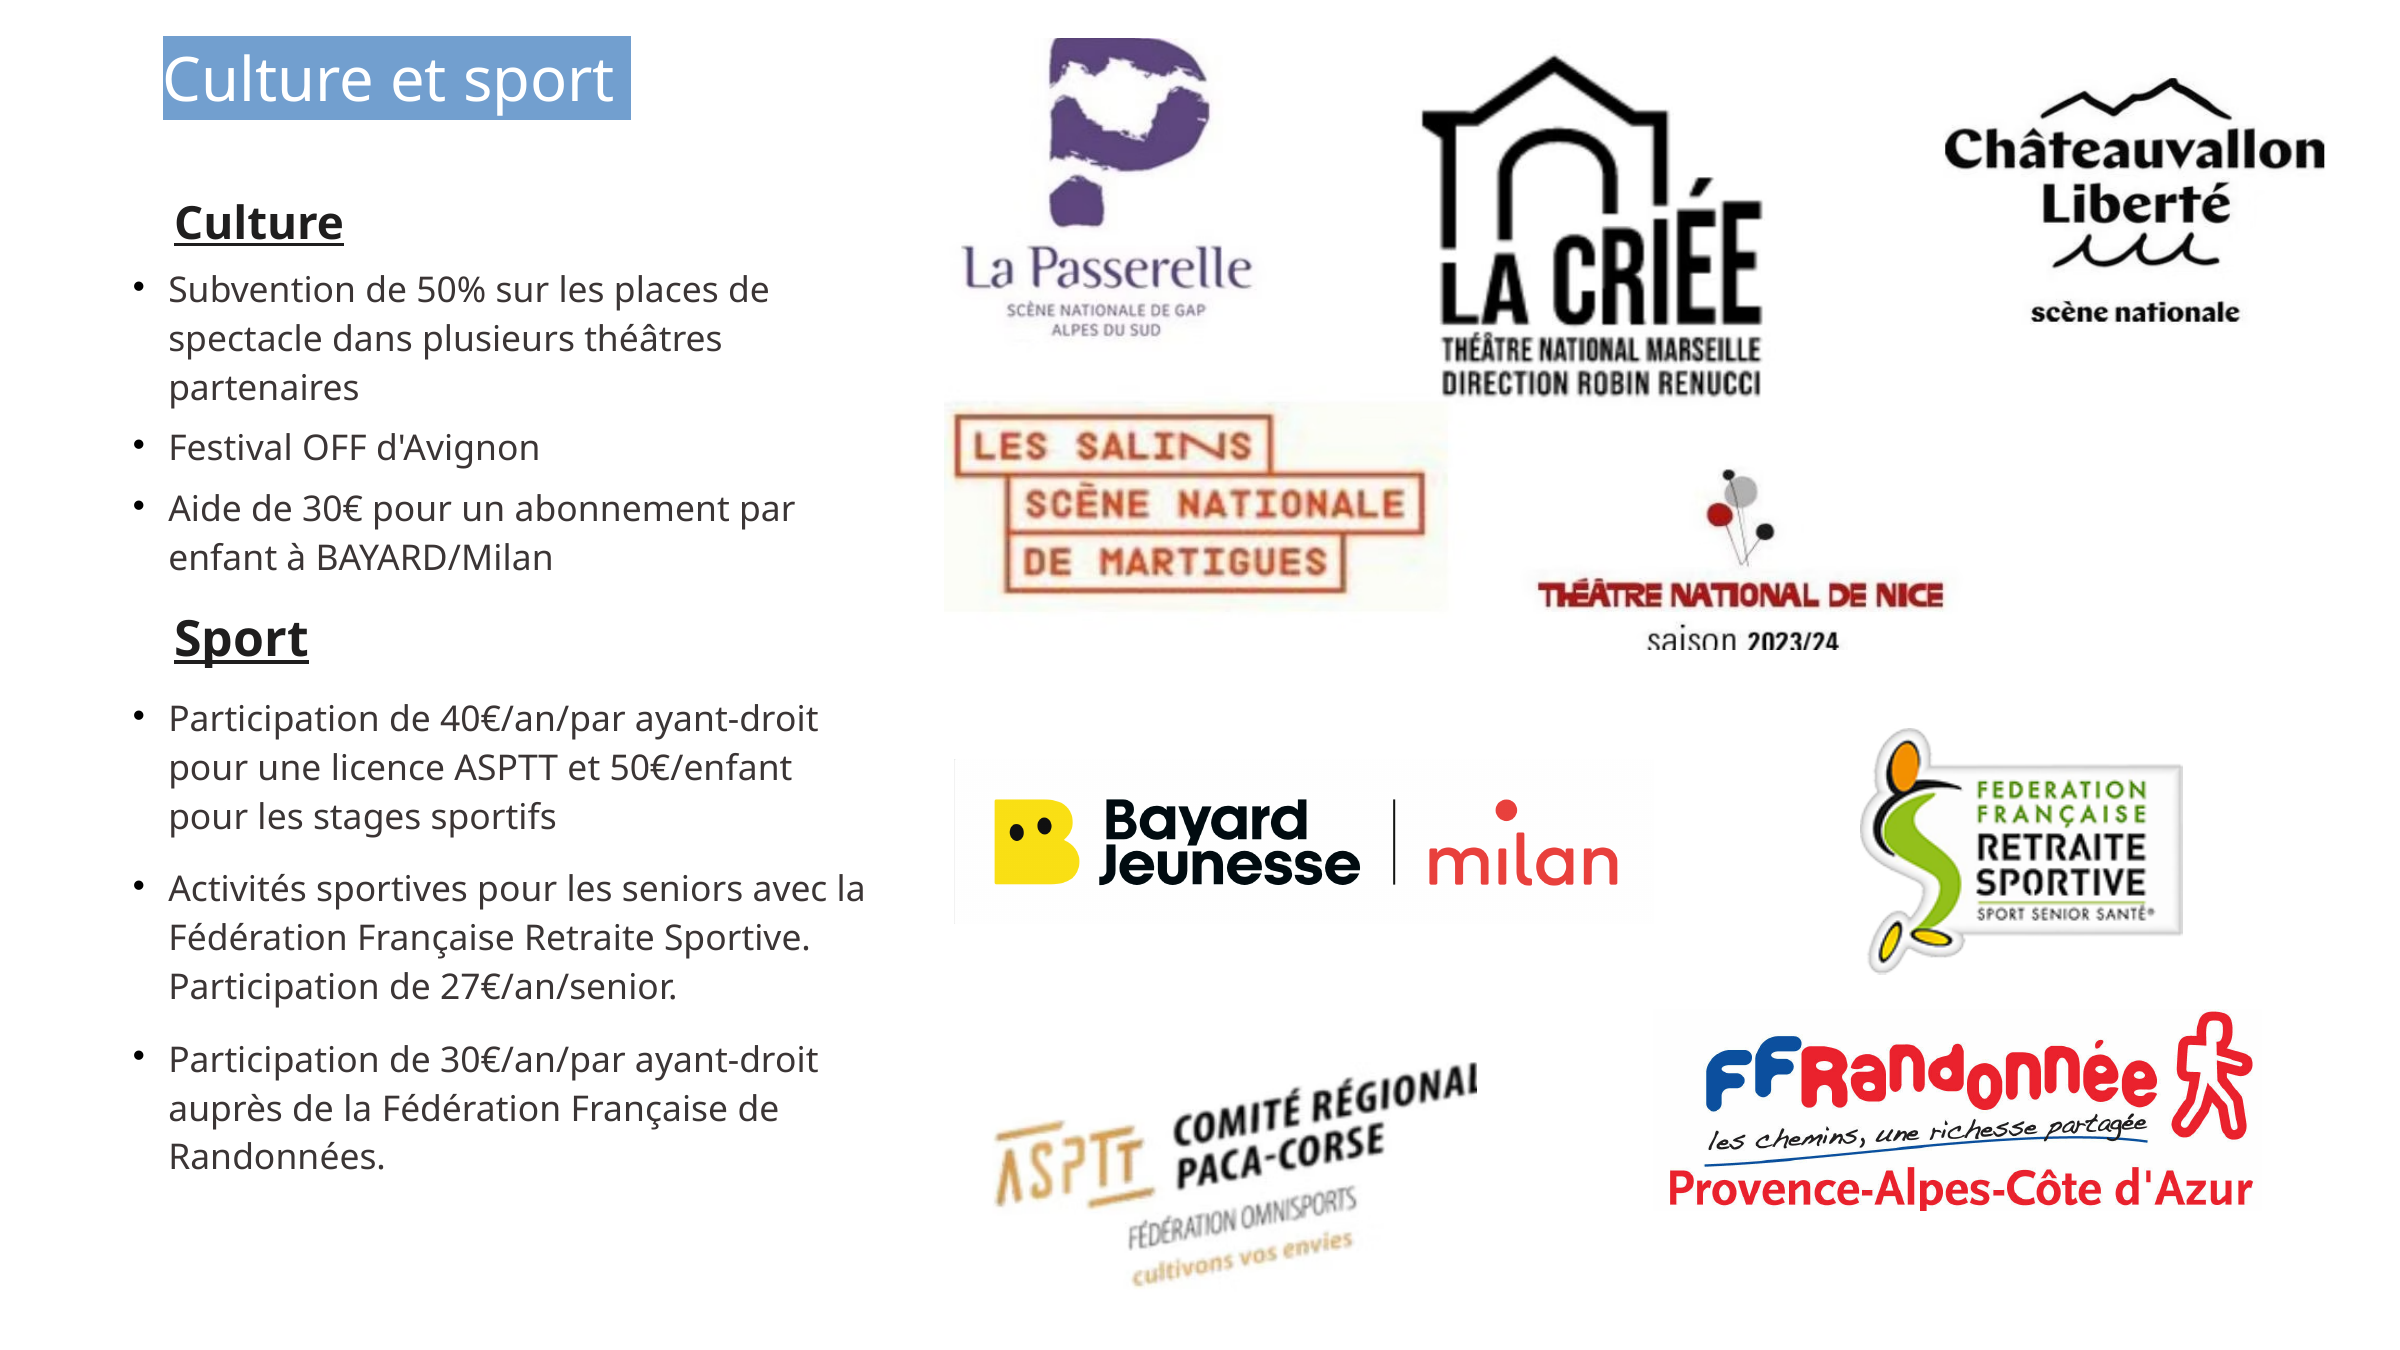

Culture et sport
Culture
Subvention de 50% sur les places de spectacle dans plusieurs théâtres partenaires
Festival OFF d'Avignon
Aide de 30€ pour un abonnement par enfant à BAYARD/Milan
Sport
Participation de 40€/an/par ayant-droit pour une licence ASPTT et 50€/enfant pour les stages sportifs
Activités sportives pour les seniors avec la Fédération Française Retraite Sportive. Participation de 27€/an/senior.
Participation de 30€/an/par ayant-droit auprès de la Fédération Française de Randonnées.